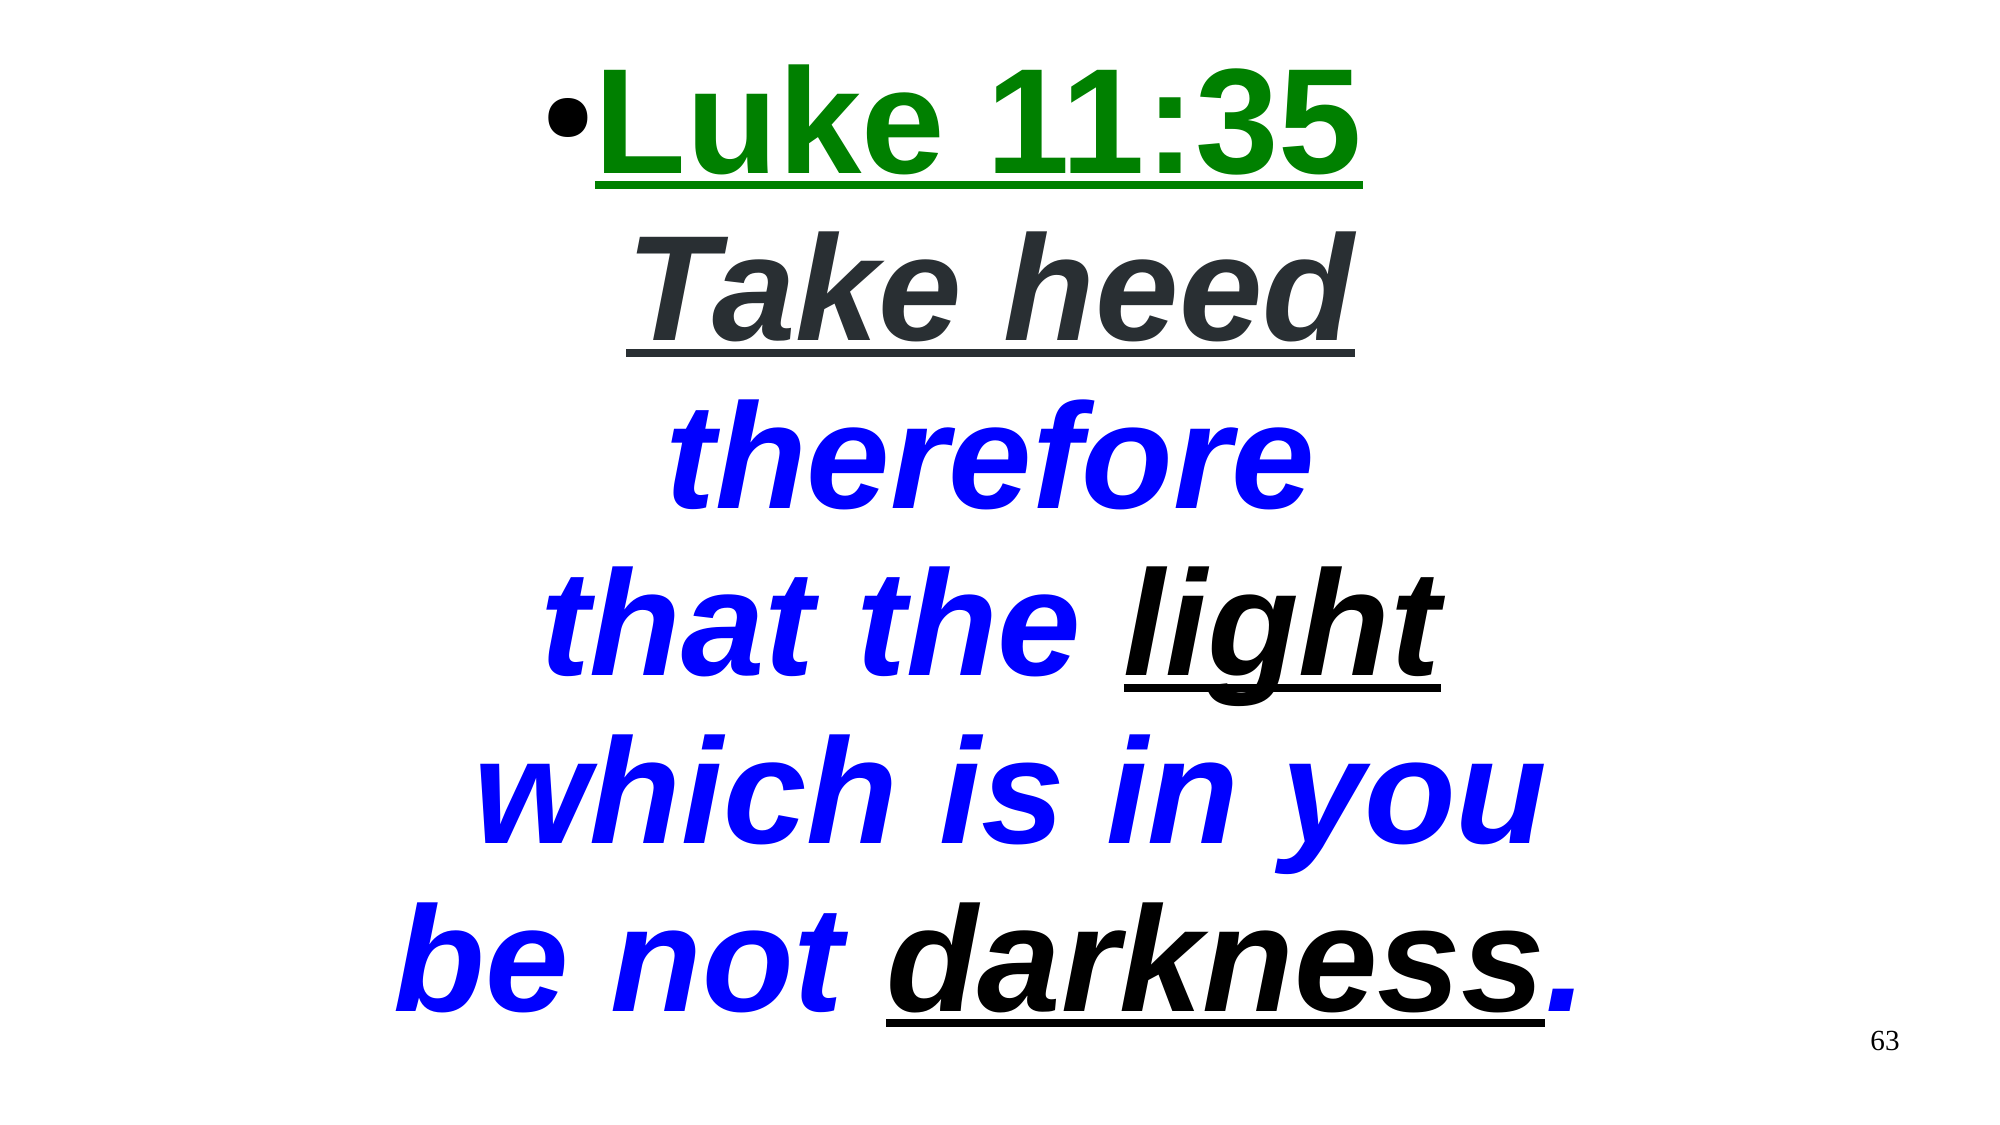

# Luke 11:35  Take heed therefore that the light which is in you be not darkness.
63